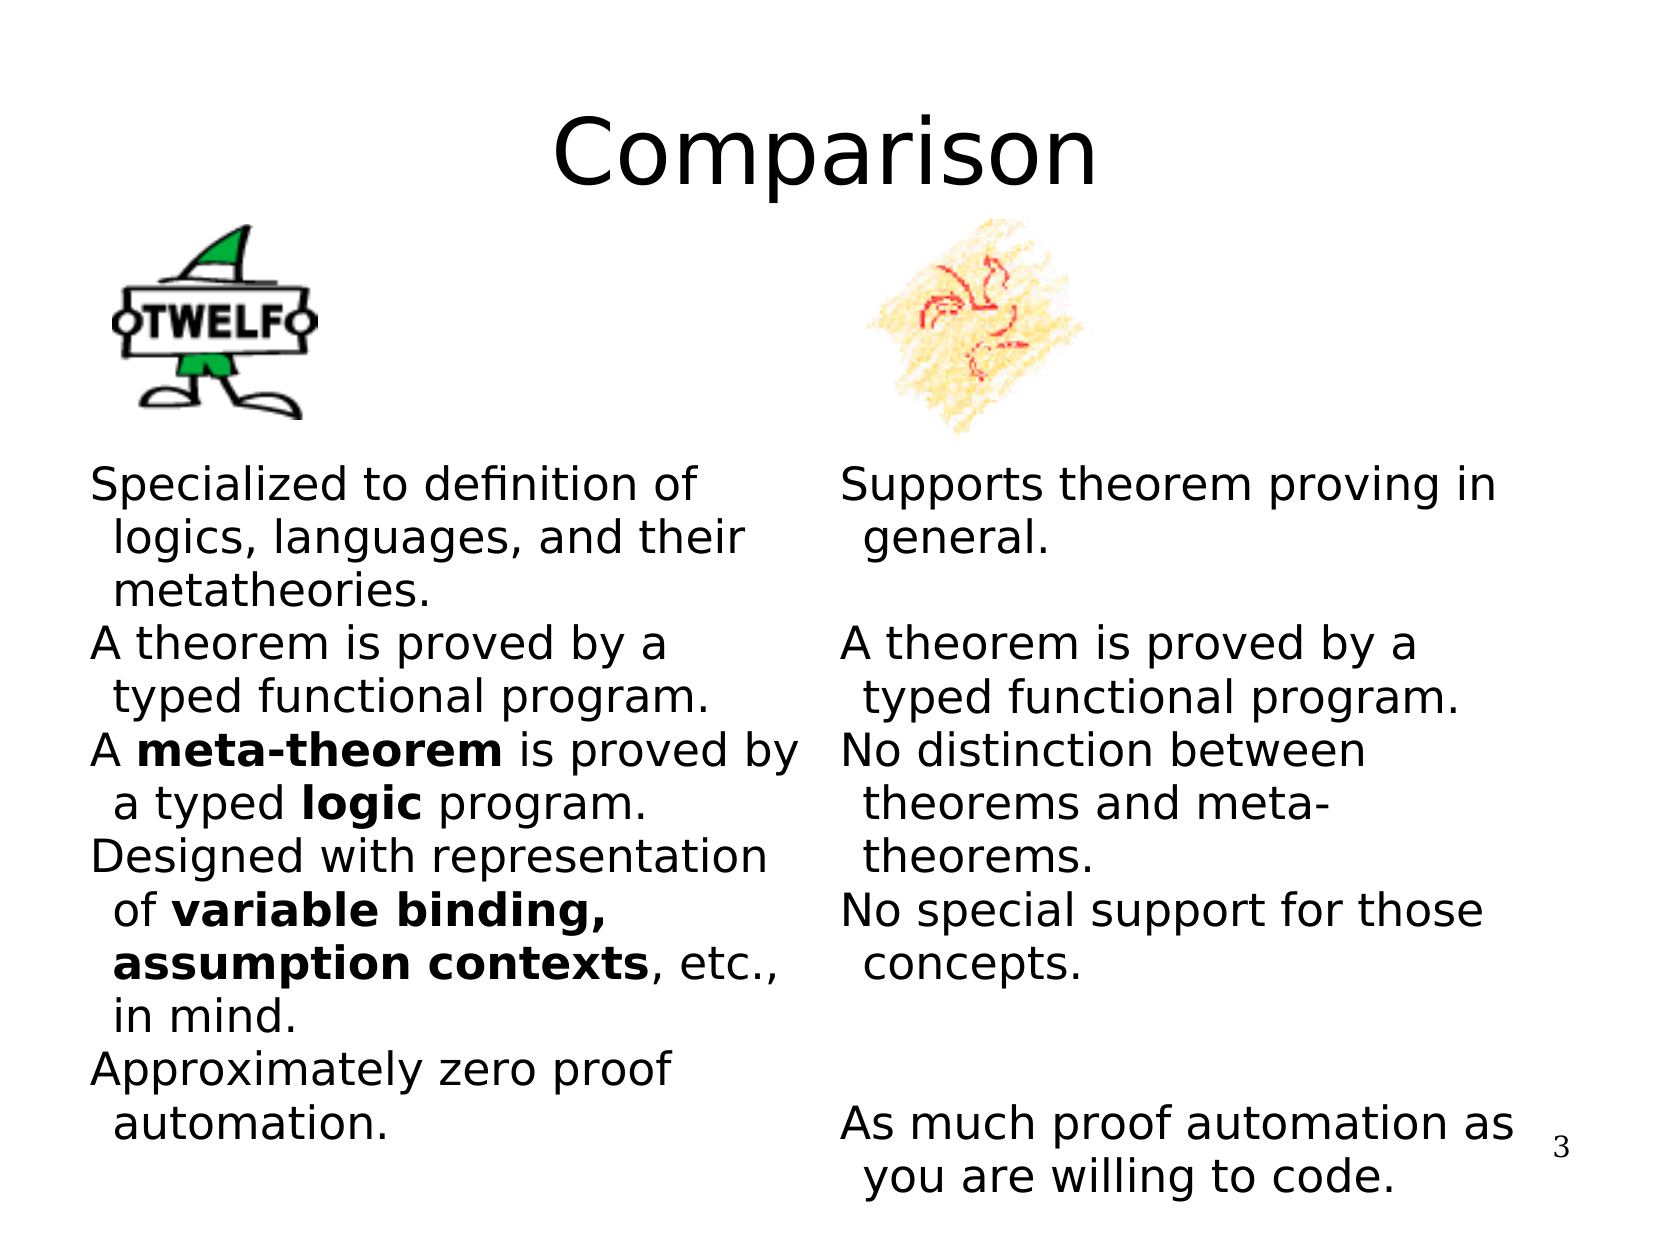

# Comparison
Specialized to definition of logics, languages, and their metatheories.
A theorem is proved by a typed functional program.
A meta-theorem is proved by a typed logic program.
Designed with representation of variable binding, assumption contexts, etc., in mind.
Approximately zero proof automation.
Supports theorem proving in general.
A theorem is proved by a typed functional program.
No distinction between theorems and meta-theorems.
No special support for those concepts.
As much proof automation as you are willing to code.
3